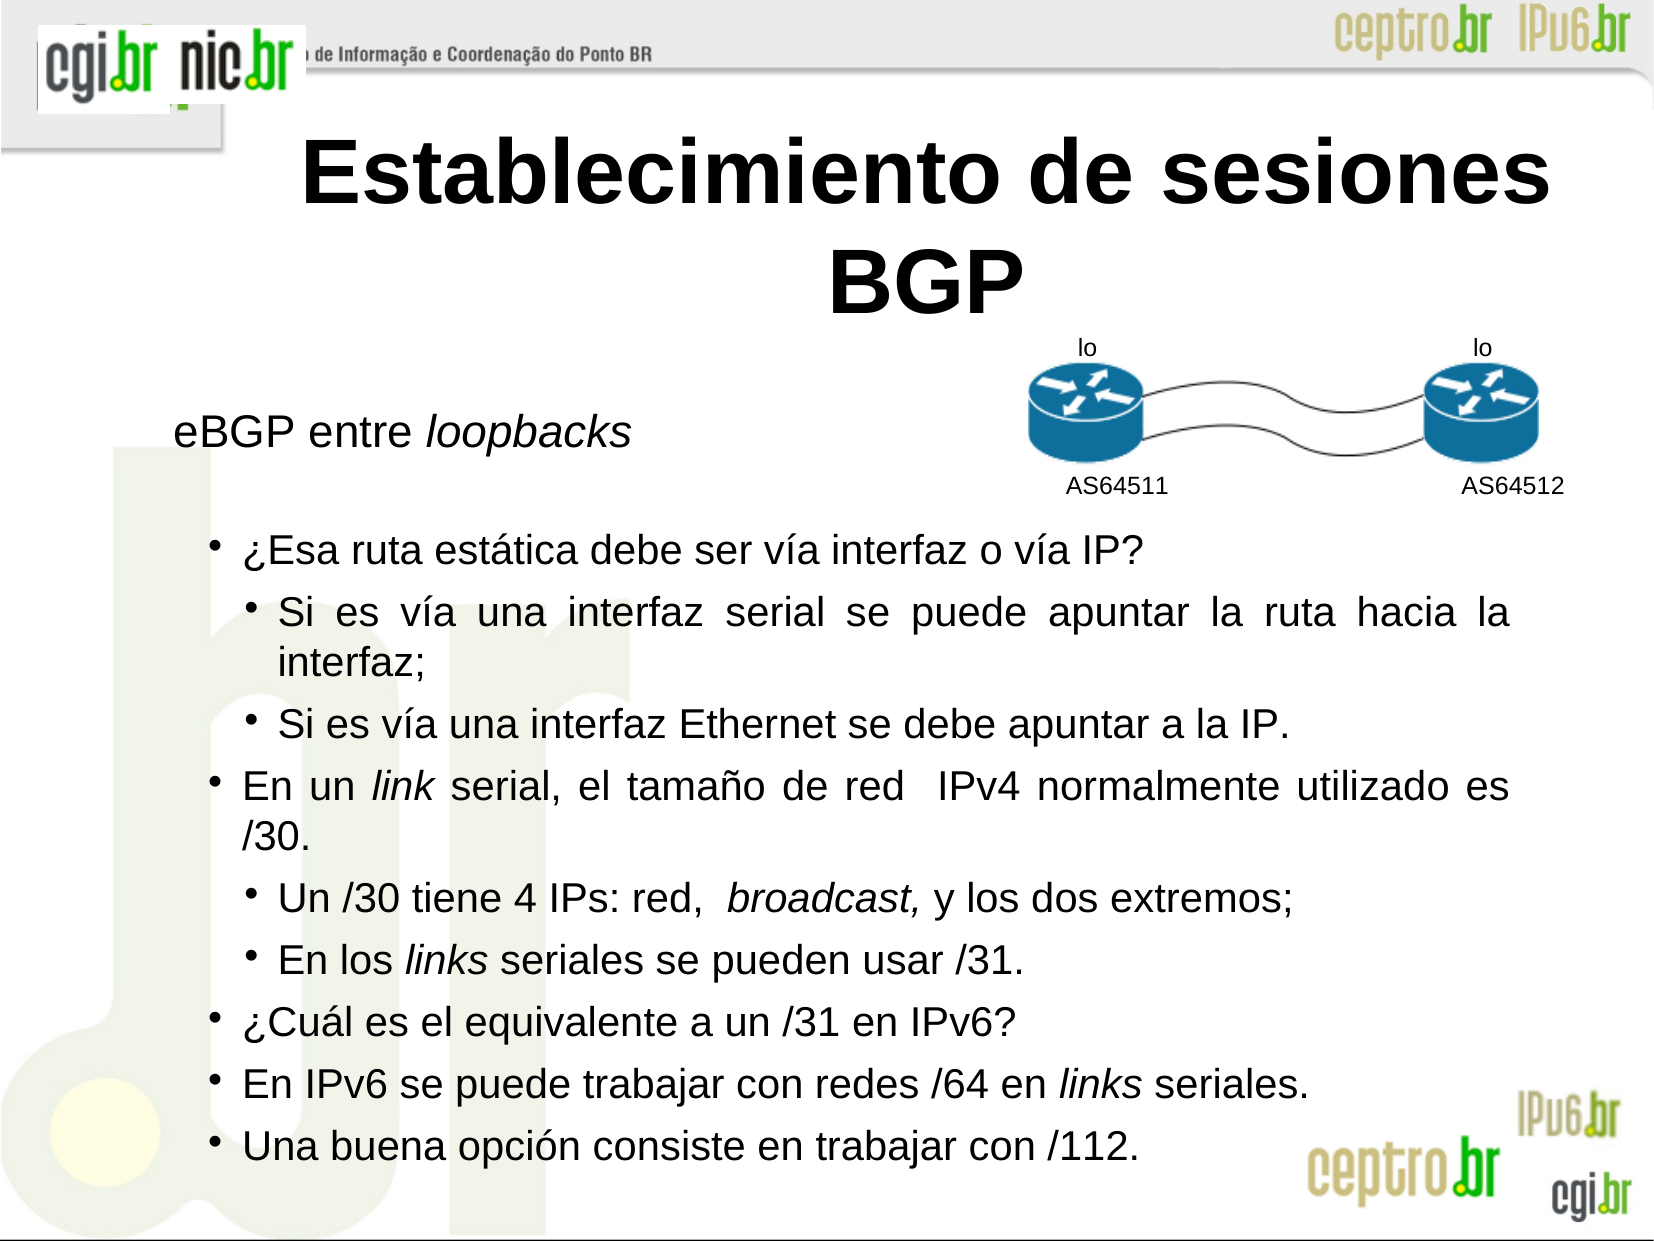

Establecimiento de sesiones BGP
lo
lo
AS64511
AS64512
eBGP entre loopbacks
¿Esa ruta estática debe ser vía interfaz o vía IP?
Si es vía una interfaz serial se puede apuntar la ruta hacia la interfaz;
Si es vía una interfaz Ethernet se debe apuntar a la IP.
En un link serial, el tamaño de red IPv4 normalmente utilizado es /30.
Un /30 tiene 4 IPs: red, broadcast, y los dos extremos;
En los links seriales se pueden usar /31.
¿Cuál es el equivalente a un /31 en IPv6?
En IPv6 se puede trabajar con redes /64 en links seriales.
Una buena opción consiste en trabajar con /112.